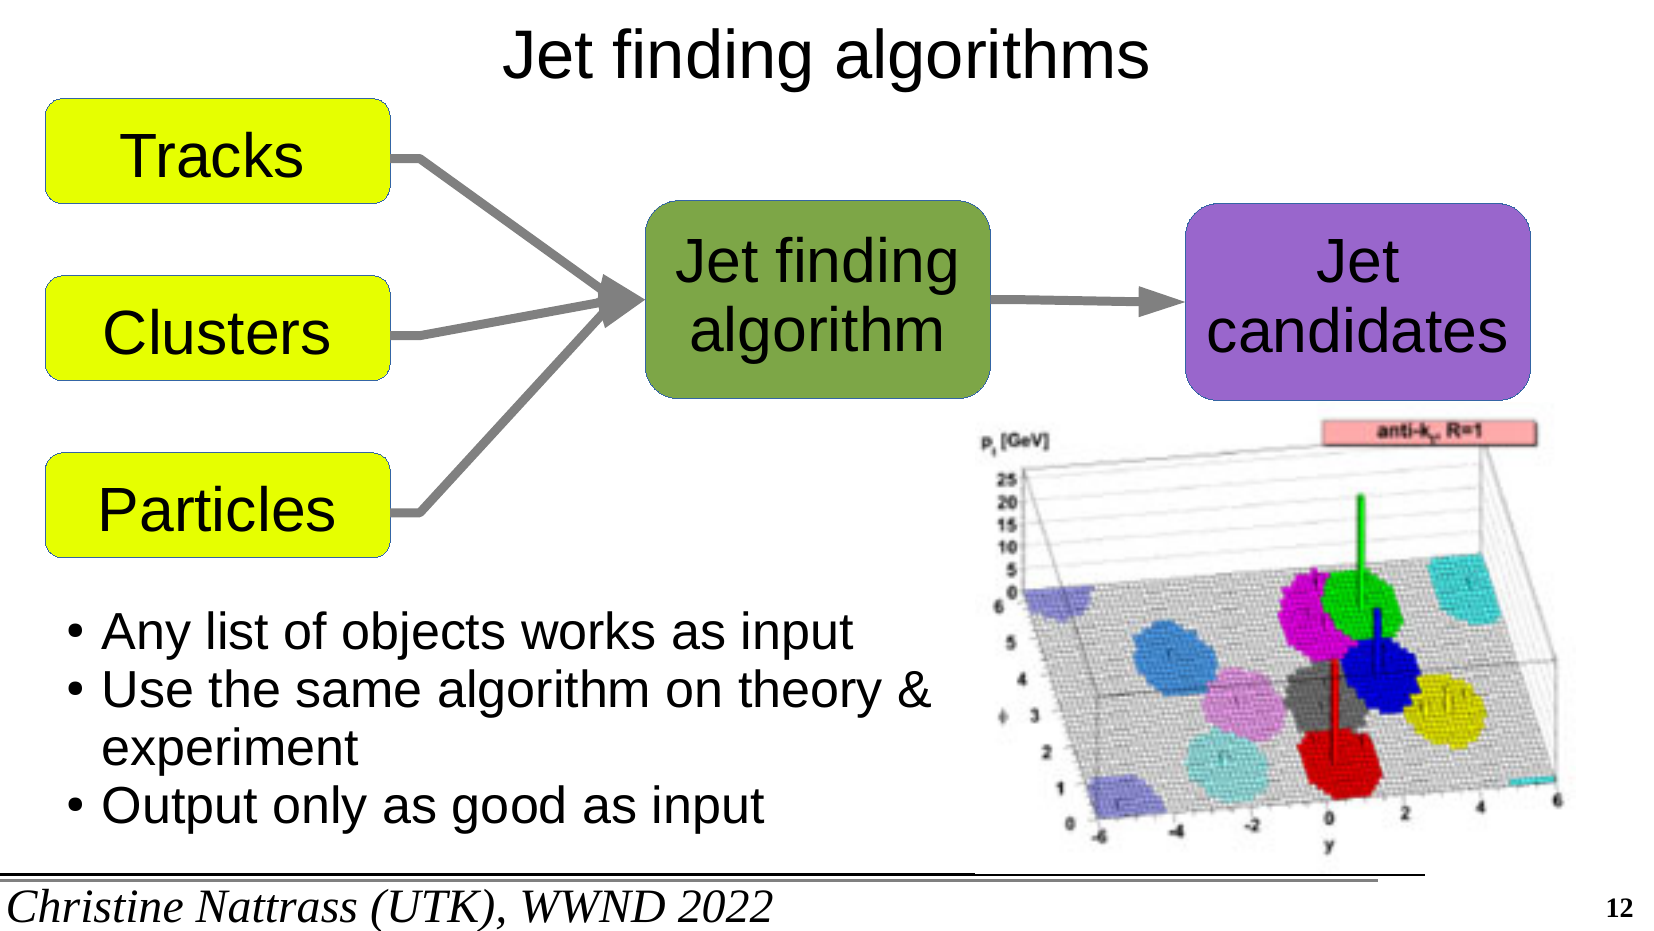

# Jet finding algorithms
Tracks
Jet finding algorithm
Jet candidates
Clusters
Particles
Any list of objects works as input
Use the same algorithm on theory & experiment
Output only as good as input
M. Cacciari, G. P. Salam, G.Soyez, JHEP 0804:063,2008